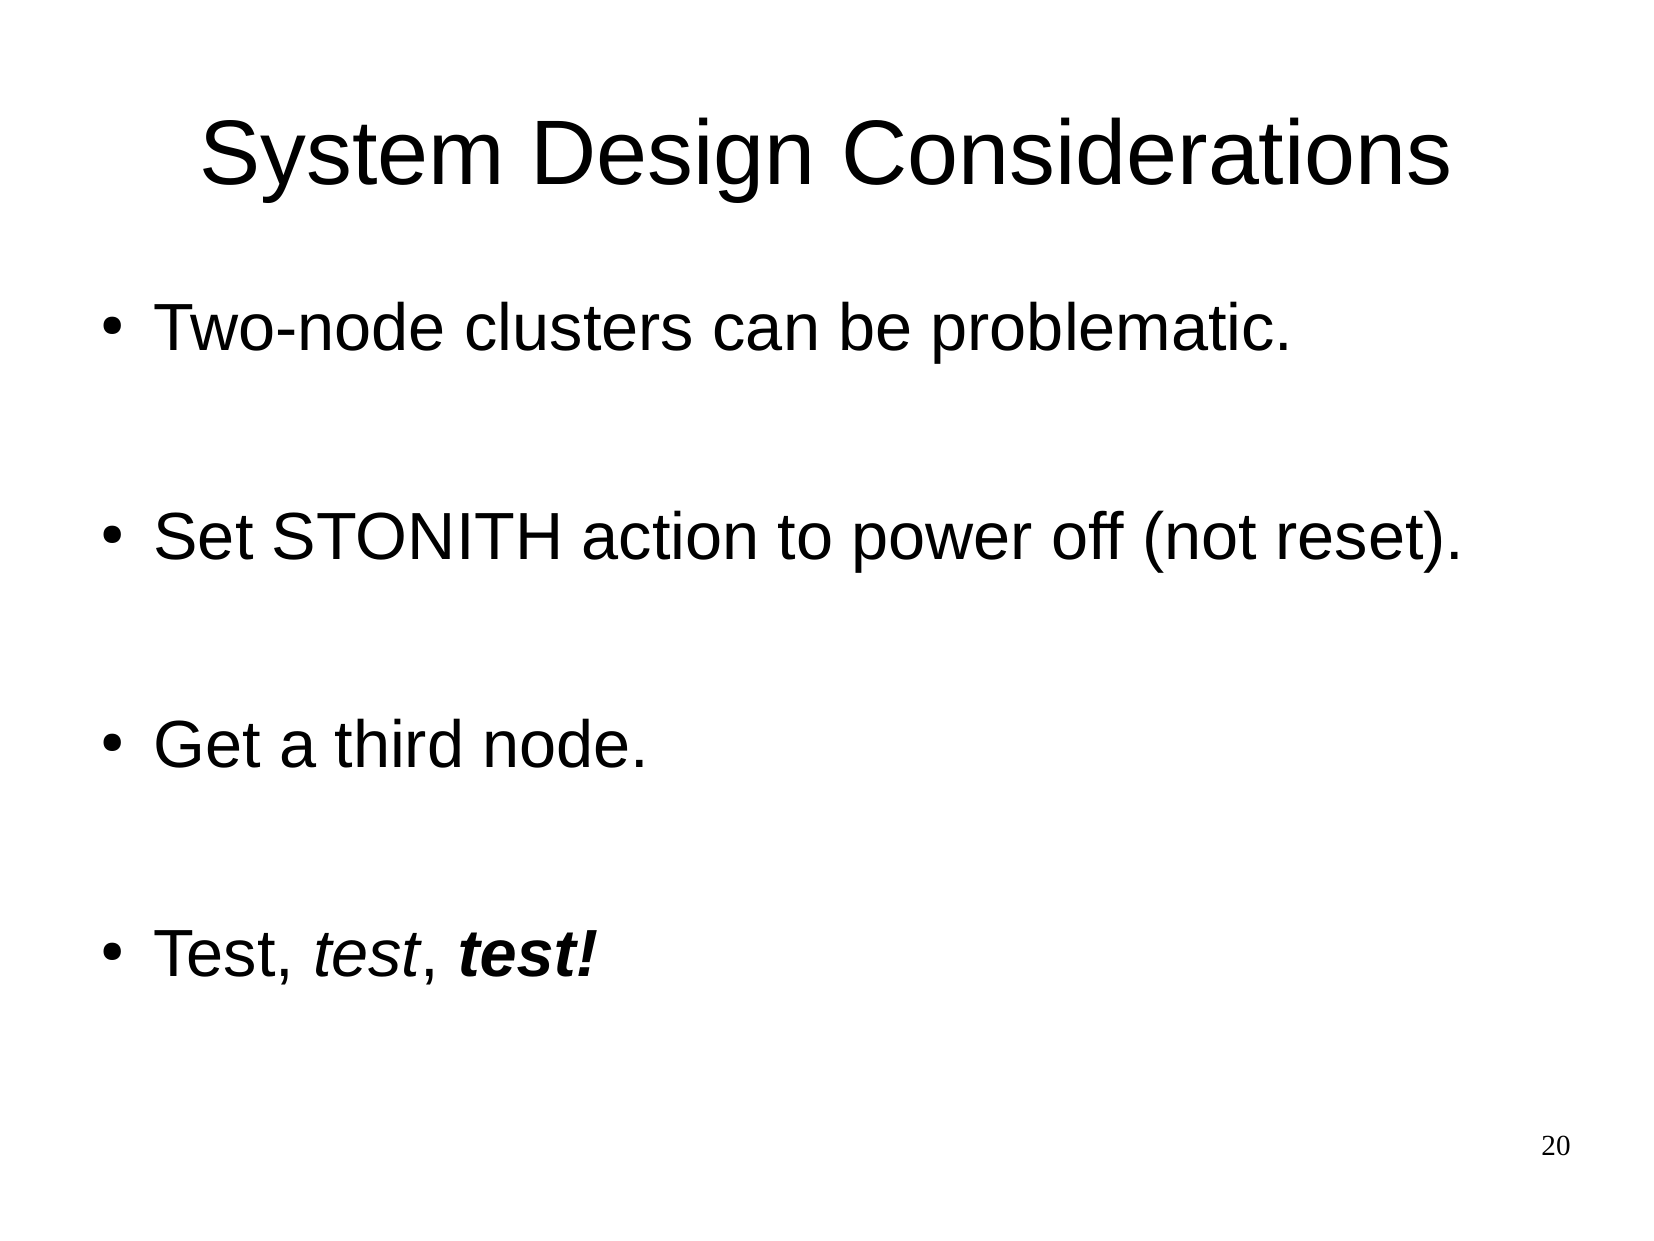

# System Design Considerations
Two-node clusters can be problematic.
Set STONITH action to power off (not reset).
Get a third node.
Test, test, test!
20